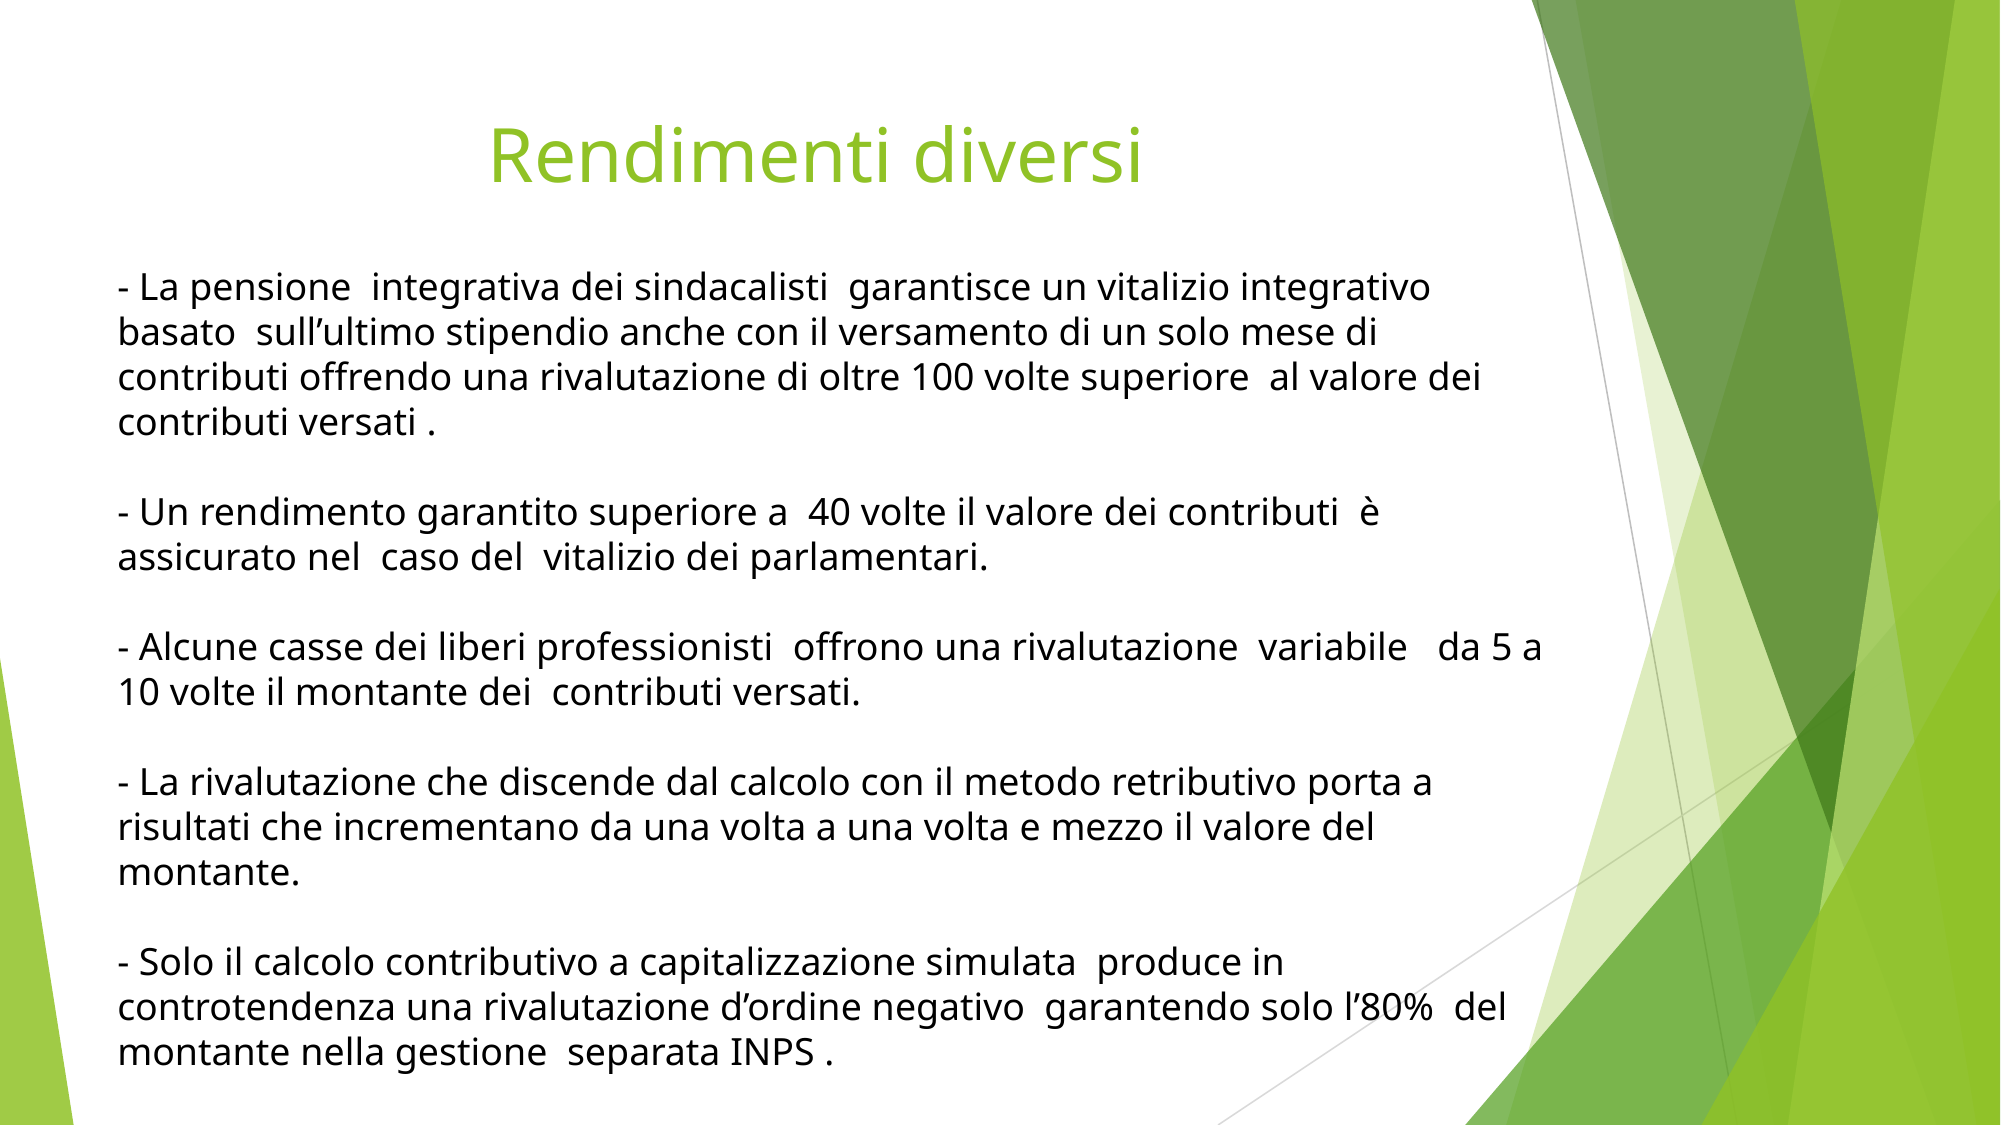

# Rendimenti diversi
- La pensione integrativa dei sindacalisti garantisce un vitalizio integrativo basato sull’ultimo stipendio anche con il versamento di un solo mese di contributi offrendo una rivalutazione di oltre 100 volte superiore al valore dei contributi versati .
- Un rendimento garantito superiore a 40 volte il valore dei contributi è assicurato nel caso del vitalizio dei parlamentari.
- Alcune casse dei liberi professionisti offrono una rivalutazione variabile da 5 a 10 volte il montante dei contributi versati.
- La rivalutazione che discende dal calcolo con il metodo retributivo porta a risultati che incrementano da una volta a una volta e mezzo il valore del montante.
- Solo il calcolo contributivo a capitalizzazione simulata produce in controtendenza una rivalutazione d’ordine negativo garantendo solo l’80% del montante nella gestione separata INPS .